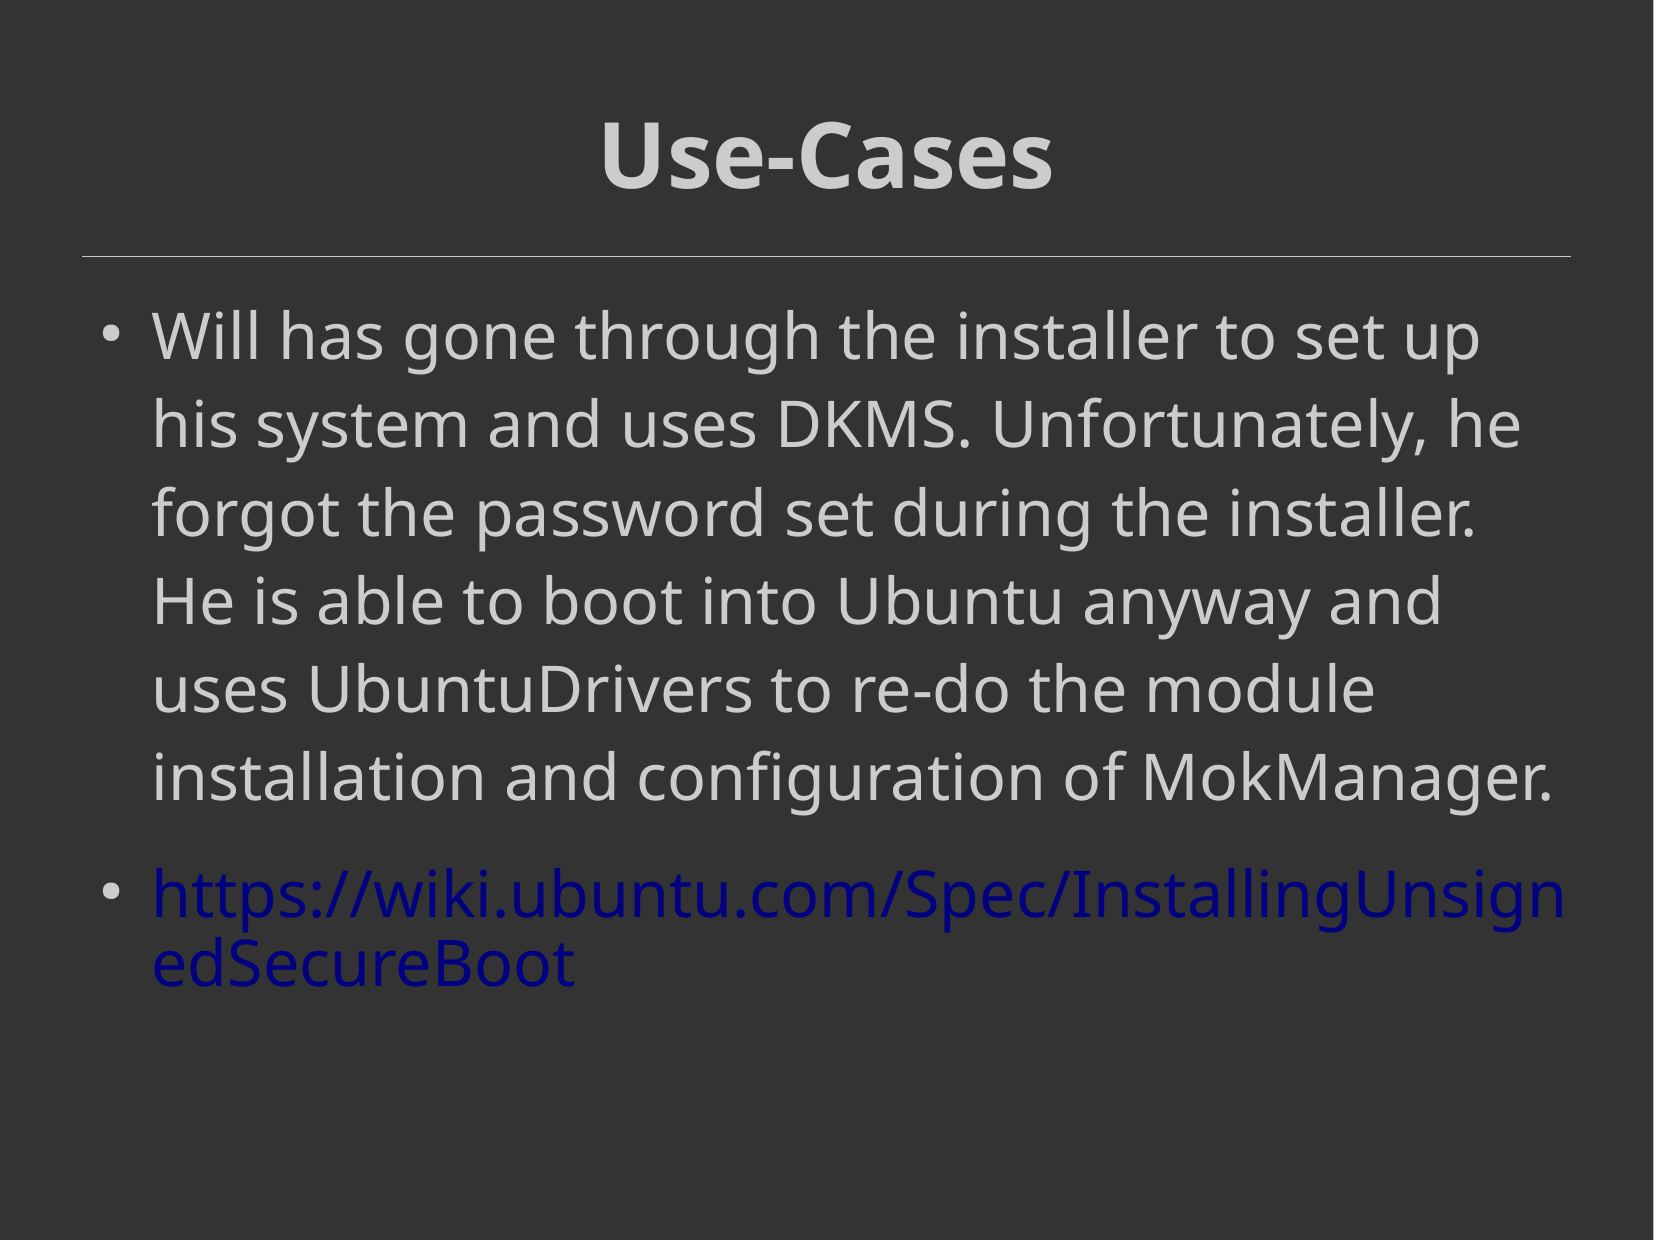

# Use-Cases
Will has gone through the installer to set up his system and uses DKMS. Unfortunately, he forgot the password set during the installer. He is able to boot into Ubuntu anyway and uses UbuntuDrivers to re-do the module installation and configuration of MokManager.
https://wiki.ubuntu.com/Spec/InstallingUnsignedSecureBoot